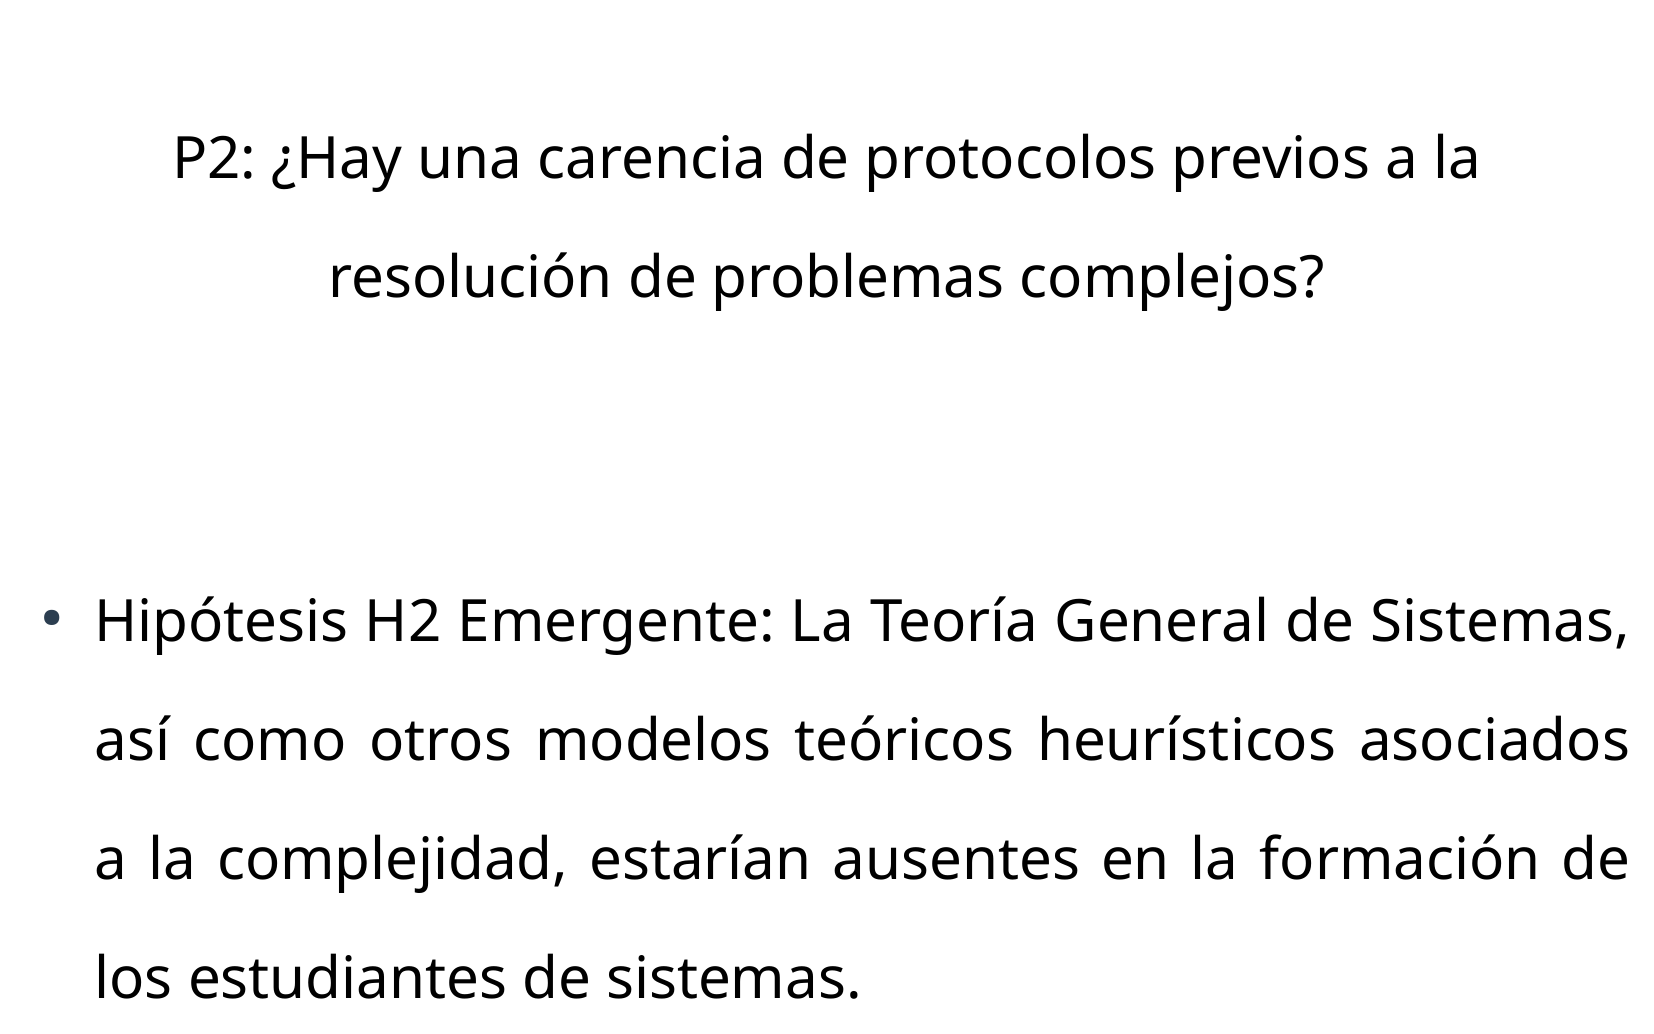

P2: ¿Hay una carencia de protocolos previos a la resolución de problemas complejos?
Hipótesis H2 Emergente: La Teoría General de Sistemas, así como otros modelos teóricos heurísticos asociados a la complejidad, estarían ausentes en la formación de los estudiantes de sistemas.